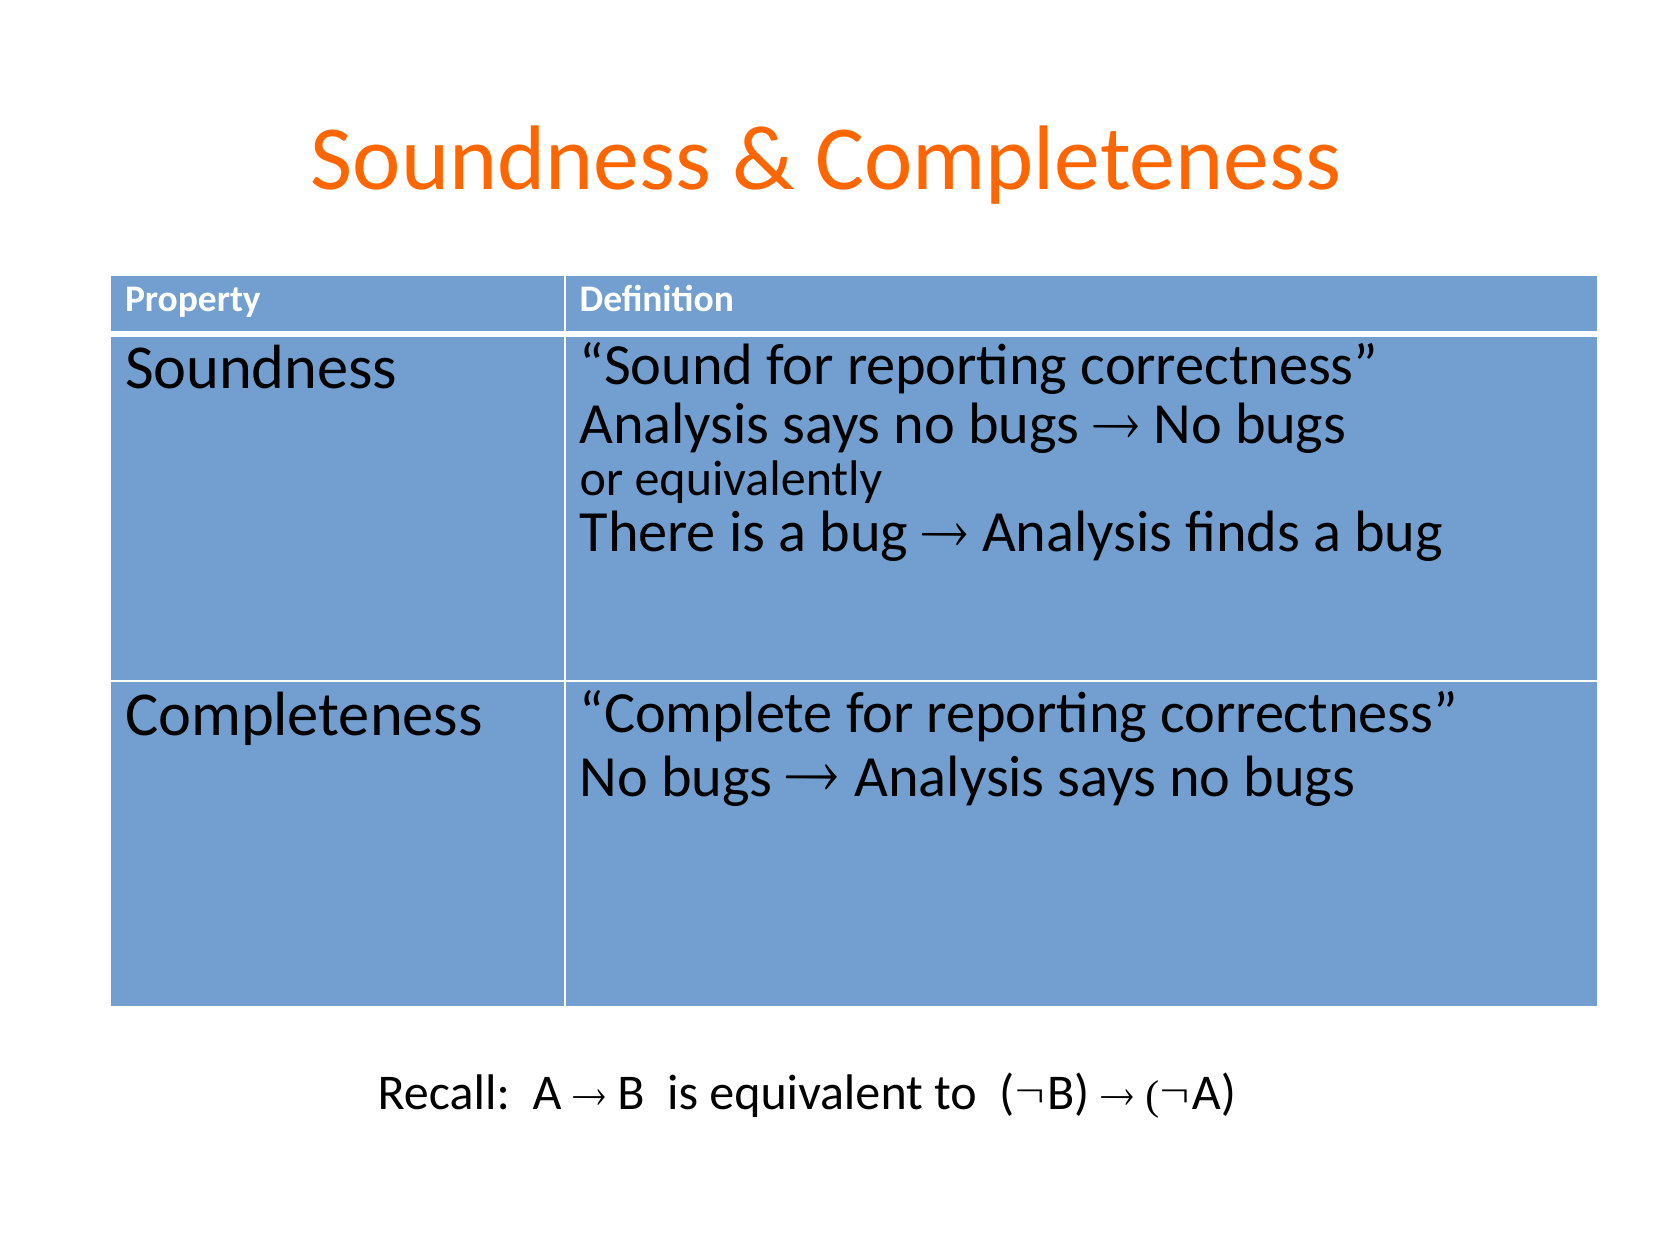

# Soundness & Completeness
| Property | Definition |
| --- | --- |
| Soundness | “Sound for reporting correctness” Analysis says no bugs  No bugs or equivalently There is a bug  Analysis finds a bug |
| Completeness | “Complete for reporting correctness” No bugs  Analysis says no bugs |
Recall: A  B is equivalent to (B)  (A)